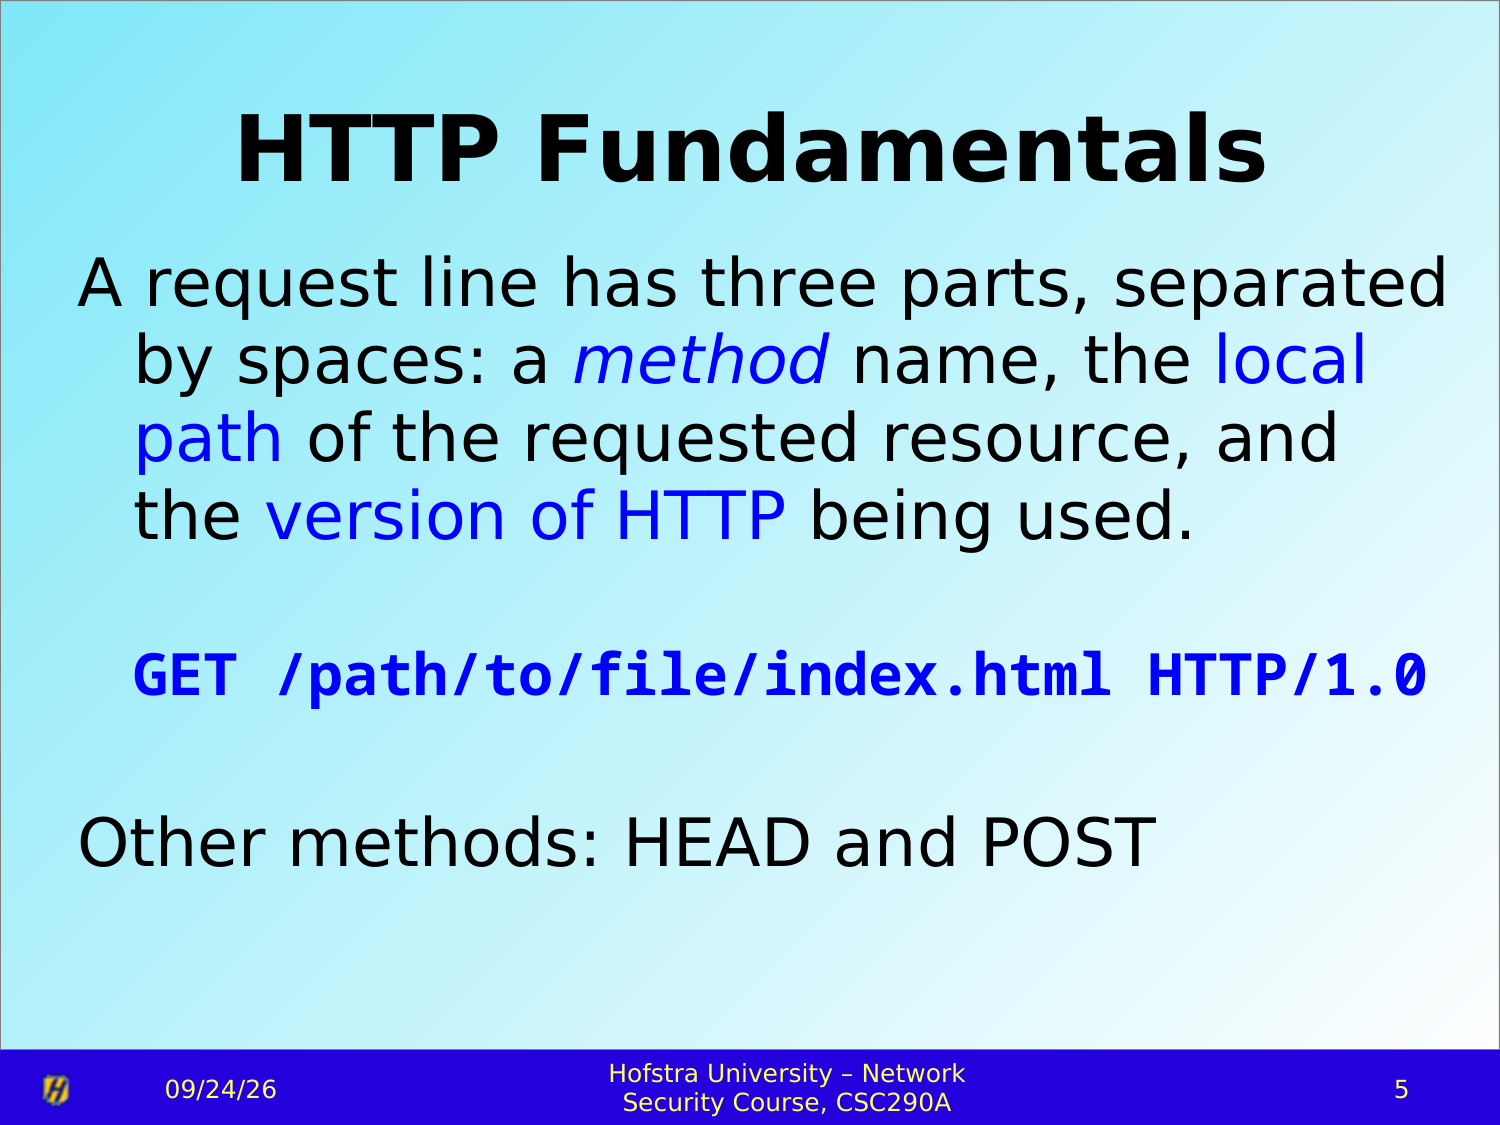

# HTTP Fundamentals
A request line has three parts, separated by spaces: a method name, the local path of the requested resource, and the version of HTTP being used.
GET /path/to/file/index.html HTTP/1.0
Other methods: HEAD and POST
5